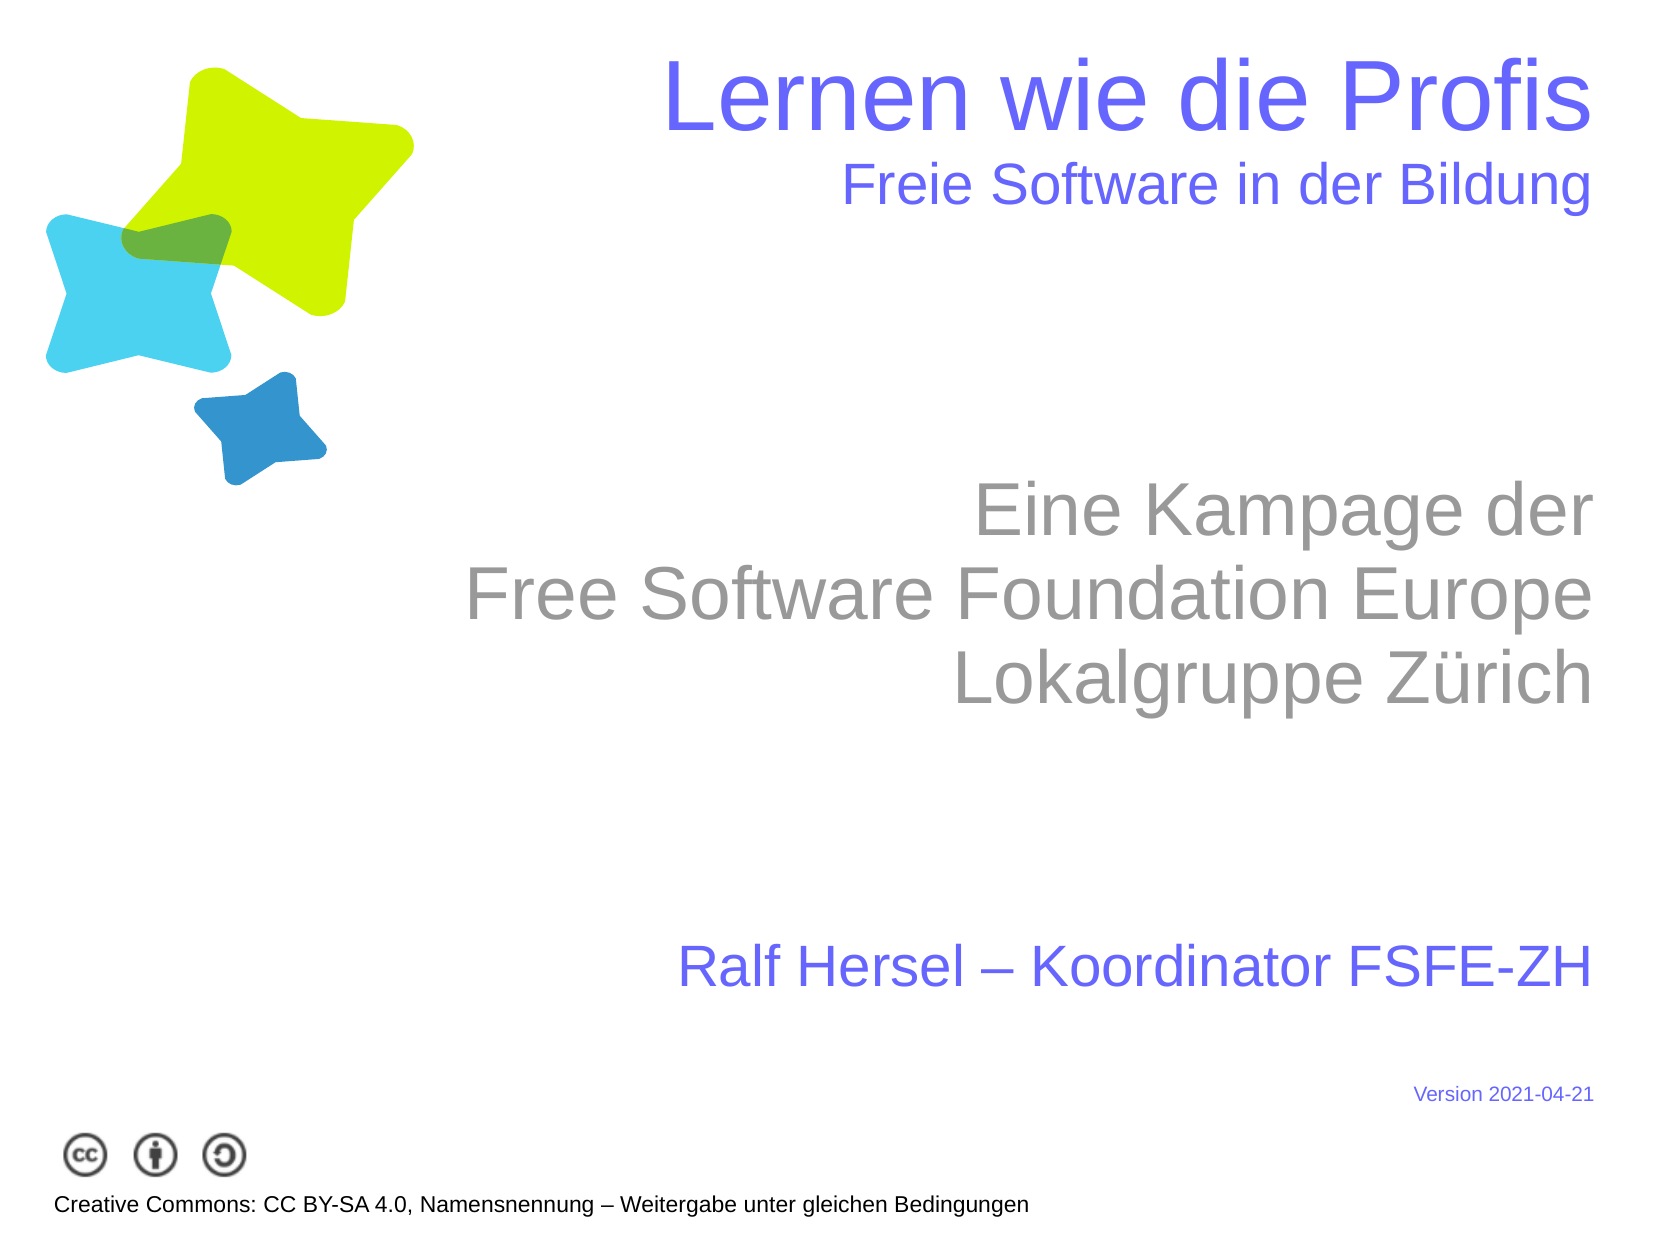

# Lernen wie die Profis
Freie Software in der Bildung
Eine Kampage der
Free Software Foundation Europe
Lokalgruppe Zürich
Ralf Hersel – Koordinator FSFE-ZH
Version 2021-04-21
Creative Commons: CC BY-SA 4.0, Namensnennung – Weitergabe unter gleichen Bedingungen